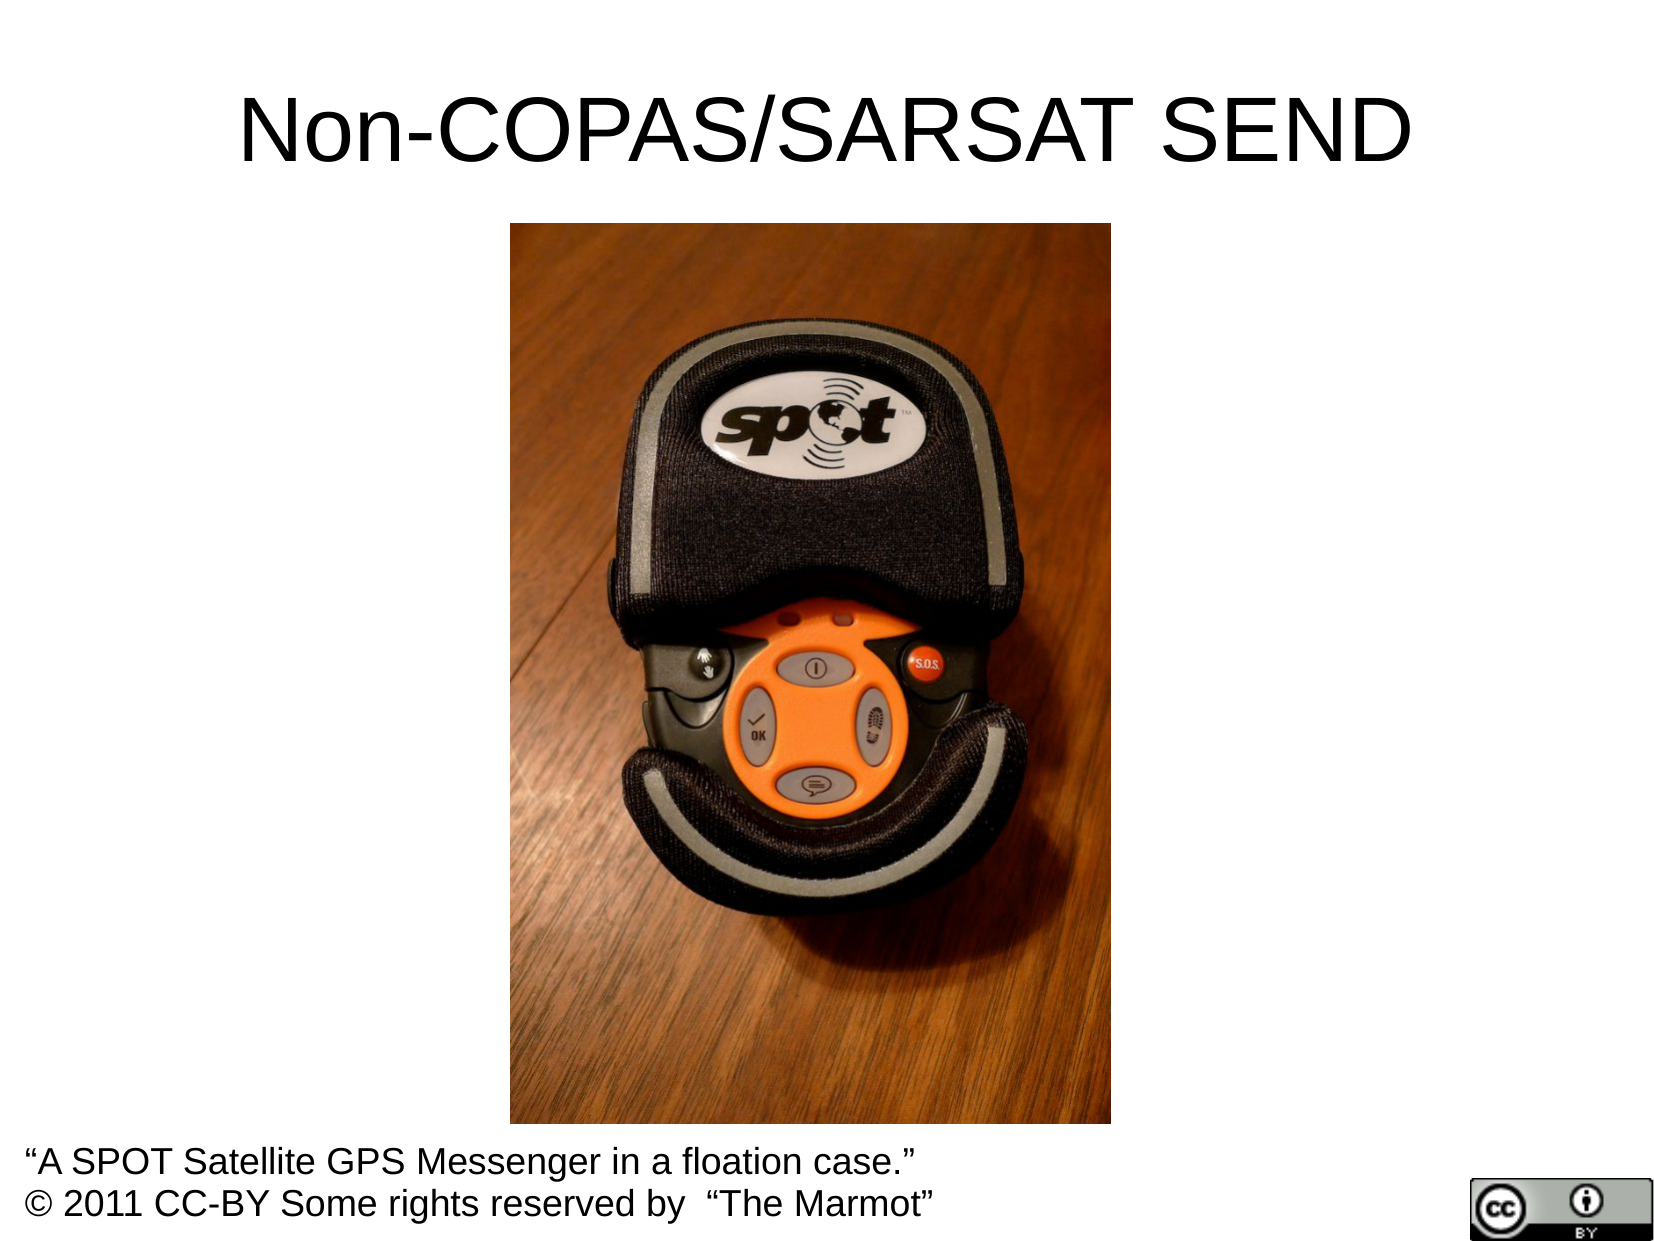

# Non-COPAS/SARSAT SEND
“A SPOT Satellite GPS Messenger in a floation case.”
© 2011 CC-BY Some rights reserved by “The Marmot”